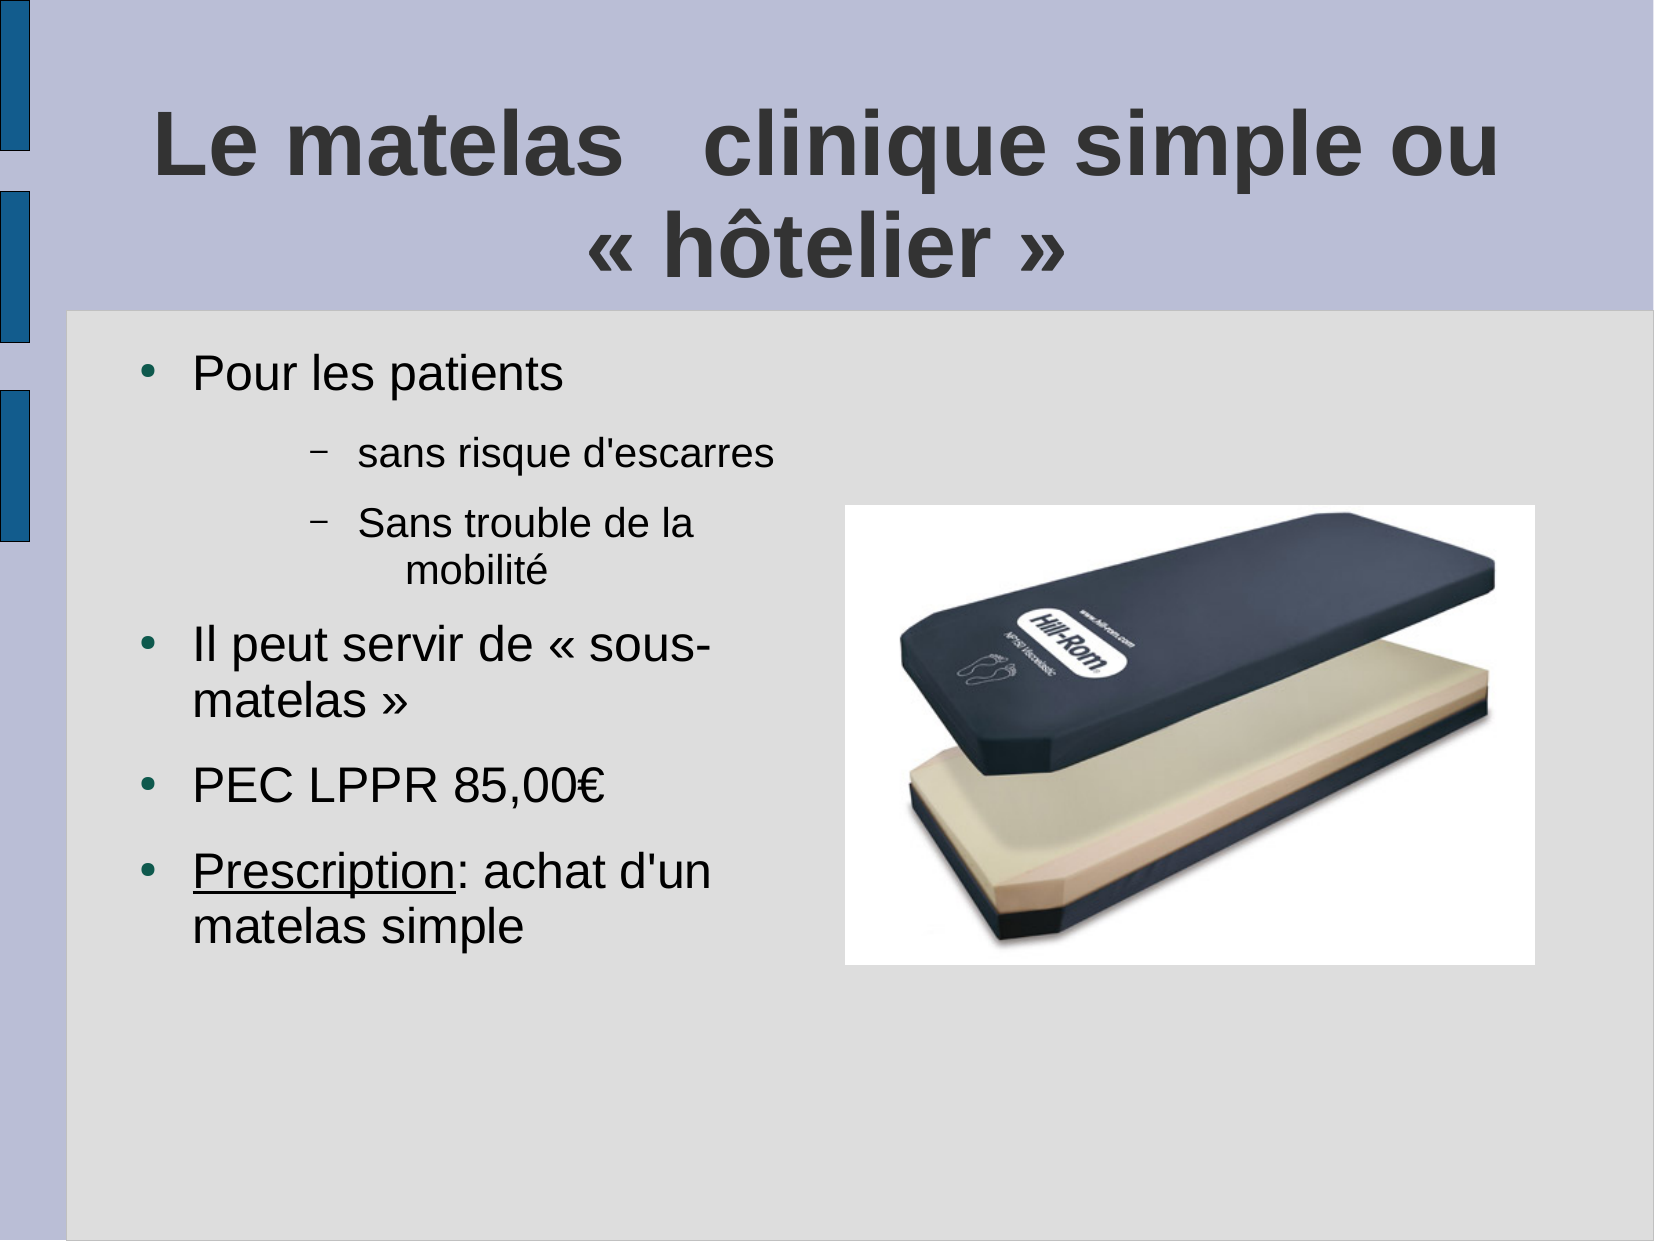

# Le matelas clinique simple ou « hôtelier »
Pour les patients
sans risque d'escarres
Sans trouble de la mobilité
Il peut servir de « sous-matelas »
PEC LPPR 85,00€
Prescription: achat d'un matelas simple